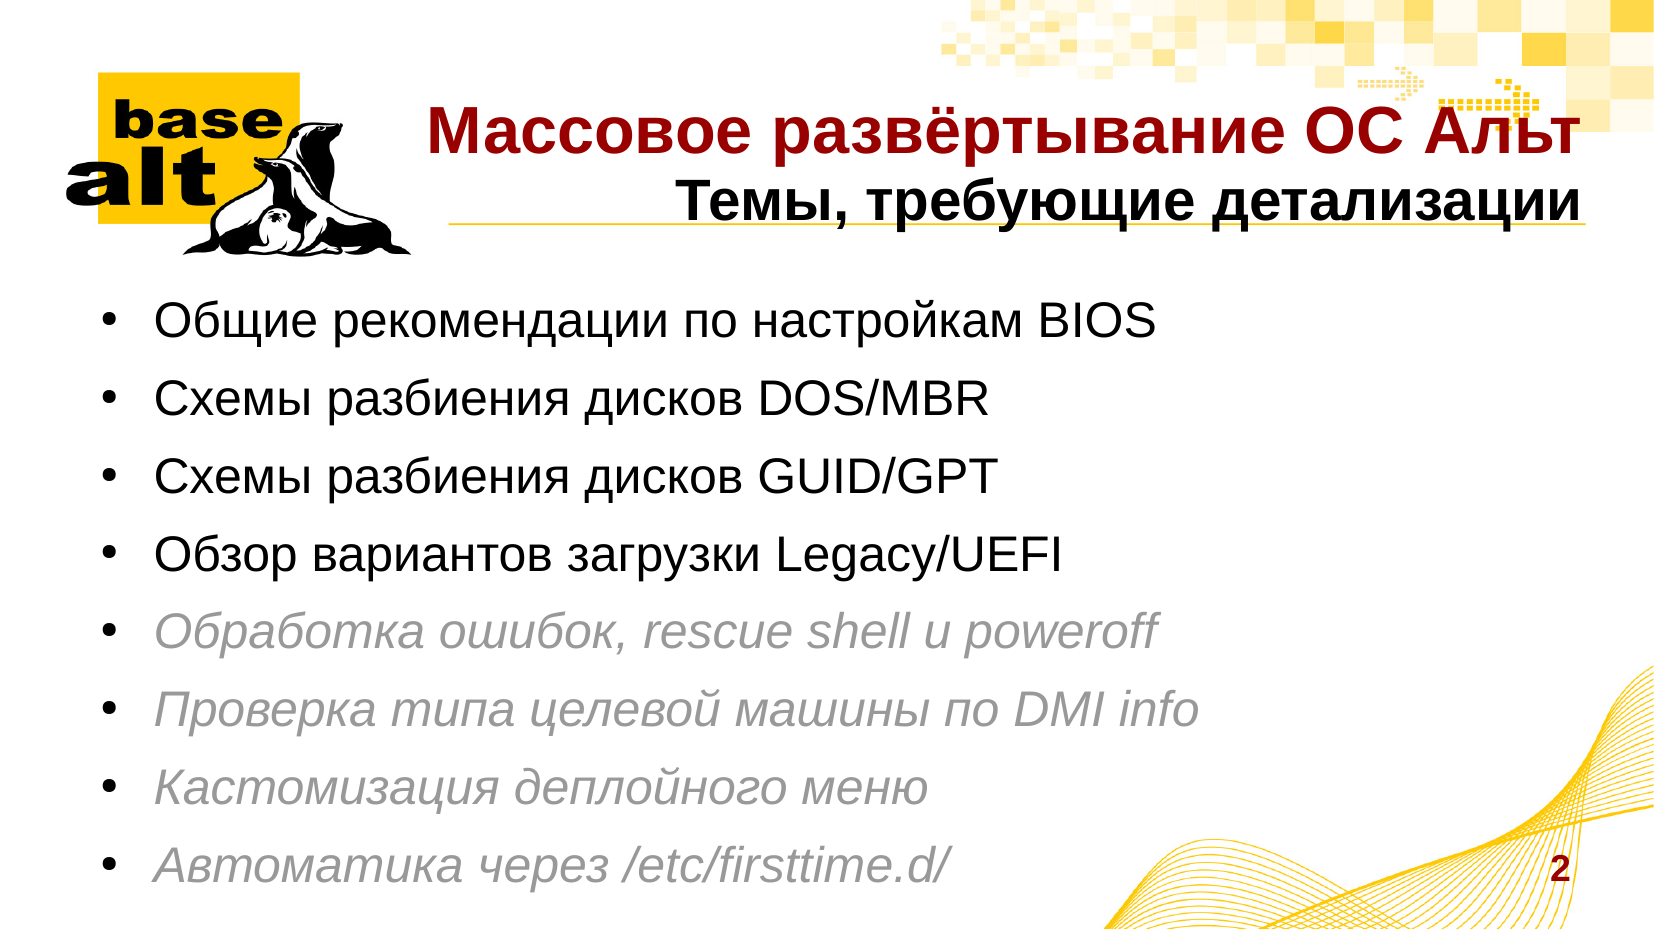

# Массовое развёртывание ОС Альт Темы, требующие детализации
Общие рекомендации по настройкам BIOS
Схемы разбиения дисков DOS/MBR
Схемы разбиения дисков GUID/GPT
Обзор вариантов загрузки Legacy/UEFI
Обработка ошибок, rescue shell и poweroff
Проверка типа целевой машины по DMI info
Кастомизация деплойного меню
Автоматика через /etc/firsttime.d/
2